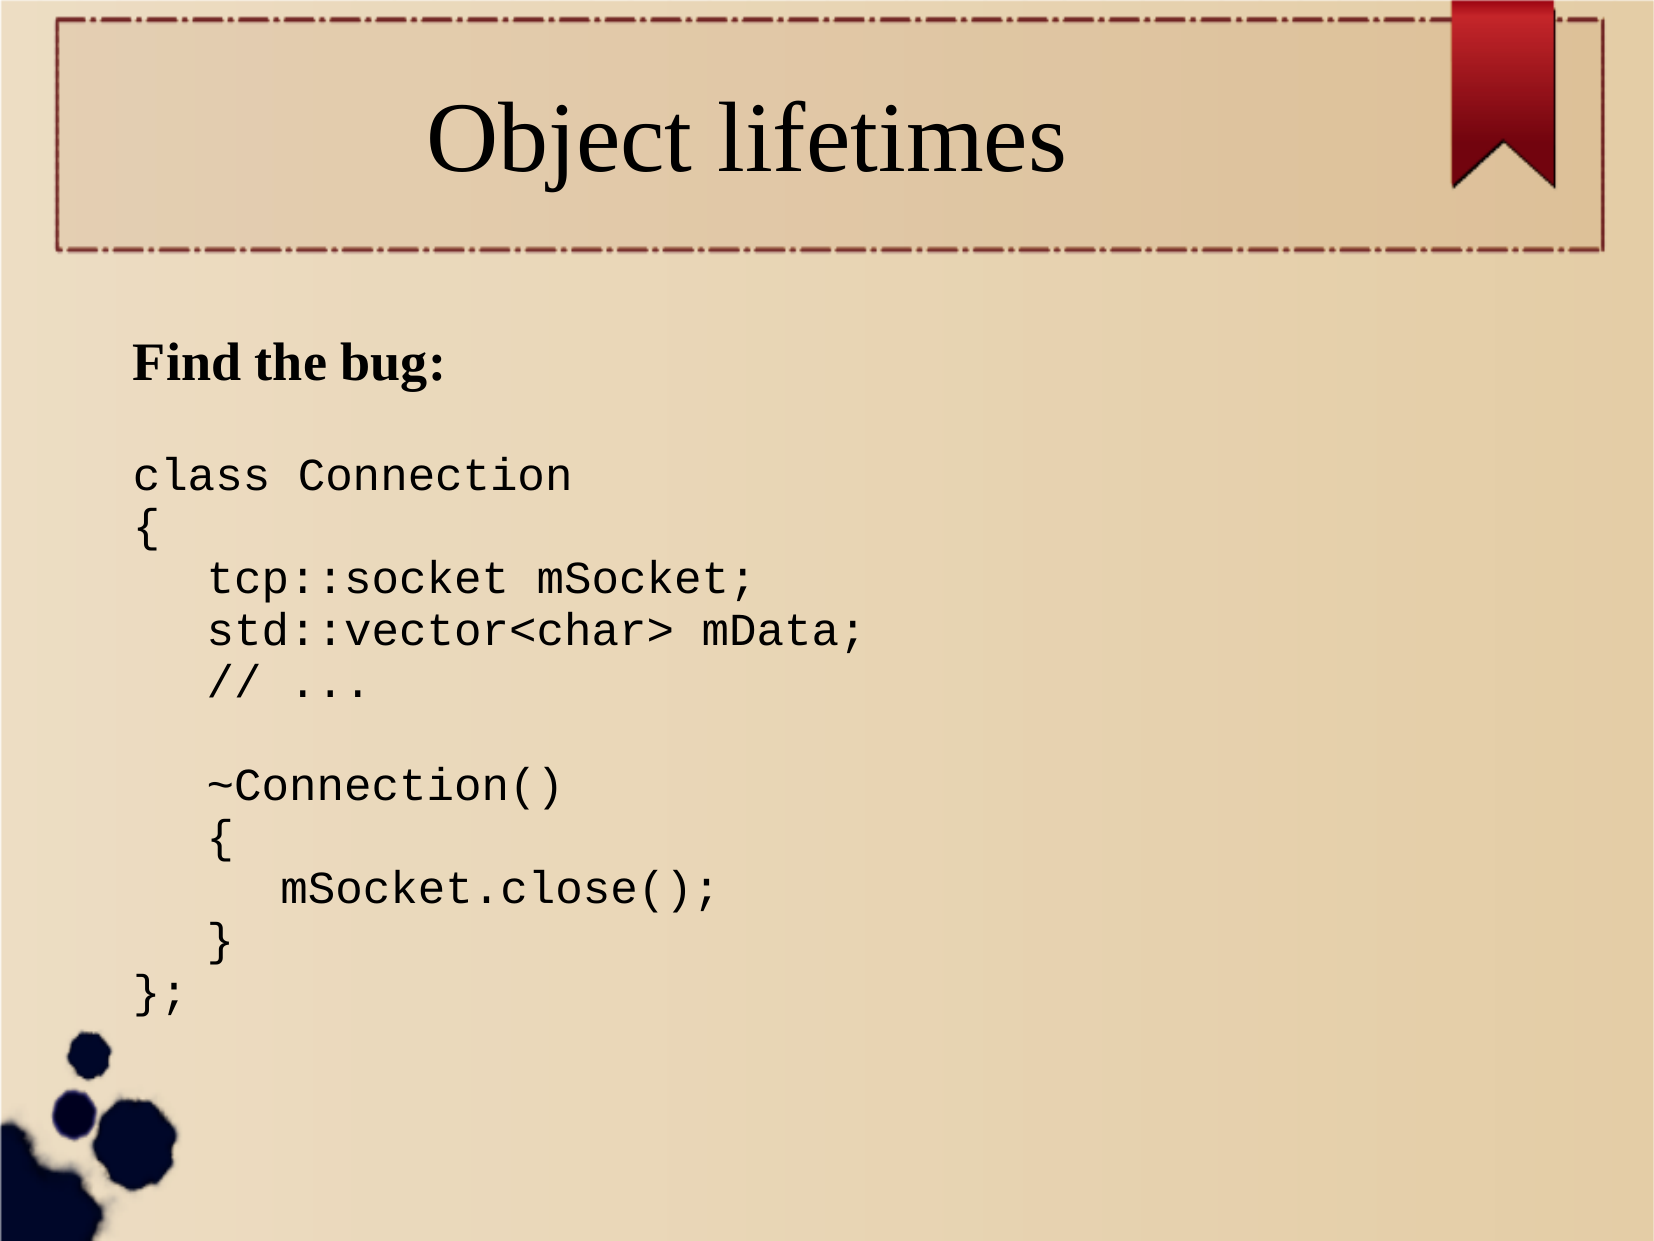

# Object lifetimes
Find the bug:
class Connection
{
	tcp::socket mSocket;
	std::vector<char> mData;
	// ...
	~Connection()
	{
		mSocket.close();
	}
};